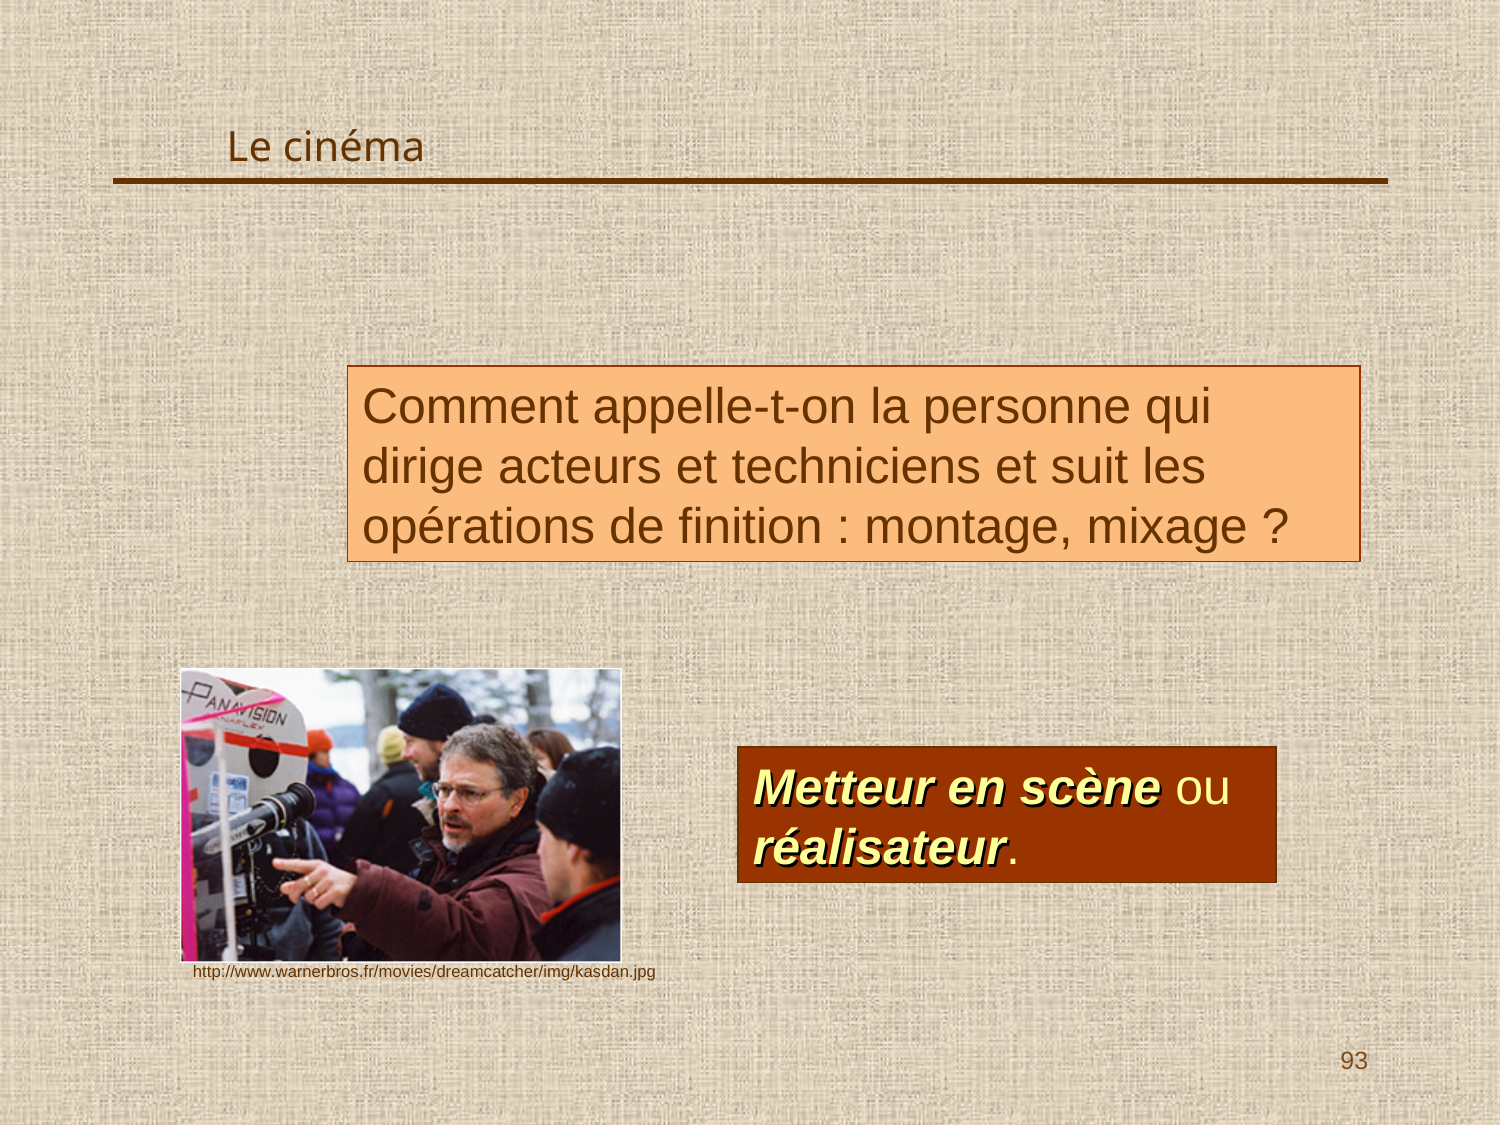

Le cinéma
Comment appelle-t-on la personne qui dirige acteurs et techniciens et suit les opérations de finition : montage, mixage ?
http://www.warnerbros.fr/movies/dreamcatcher/img/kasdan.jpg
Metteur en scène ou réalisateur.
93